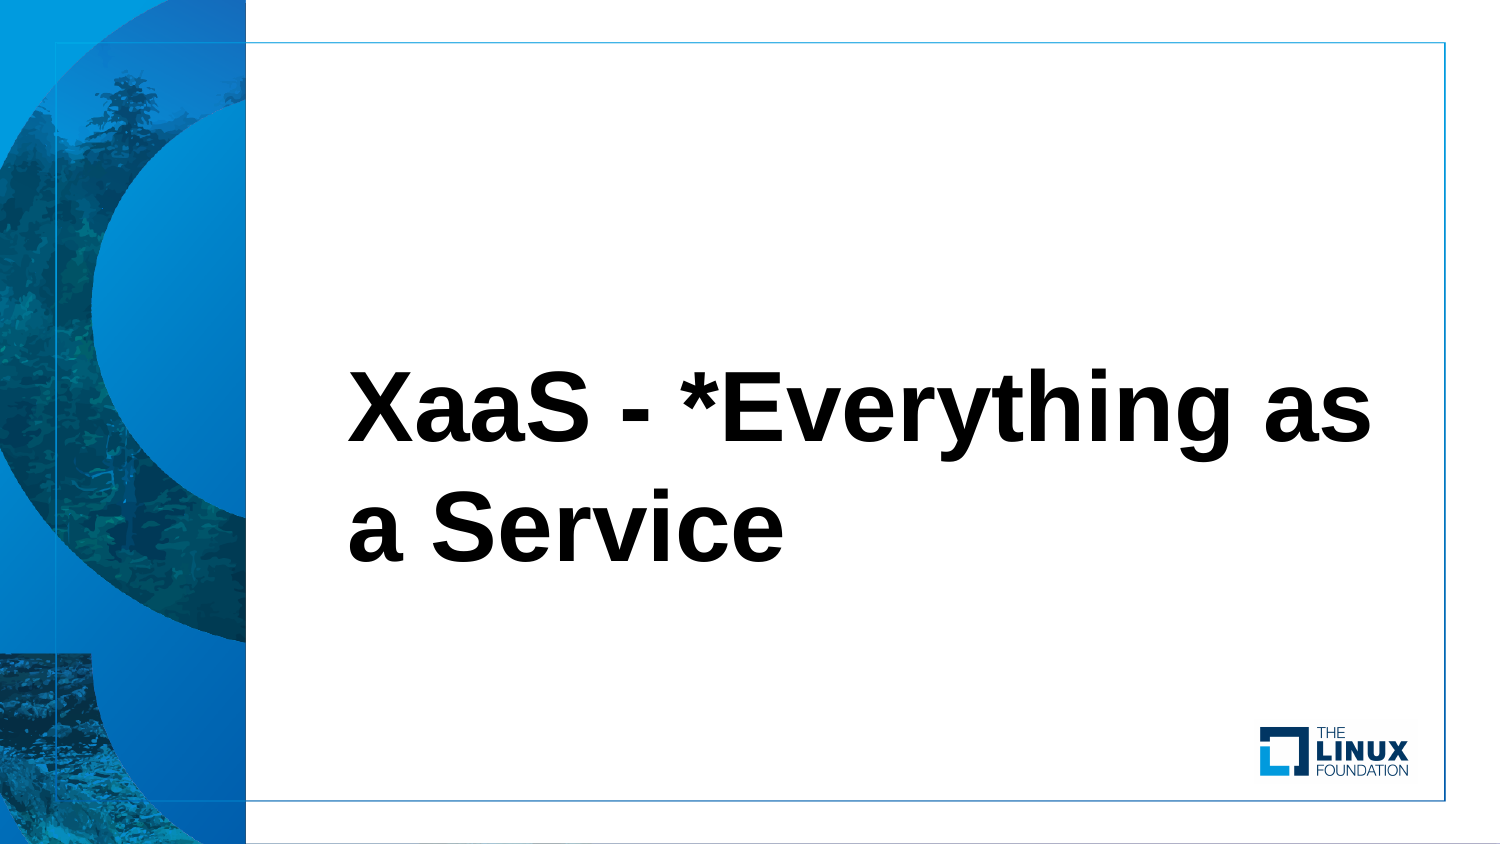

# XaaS - *Everything as a Service